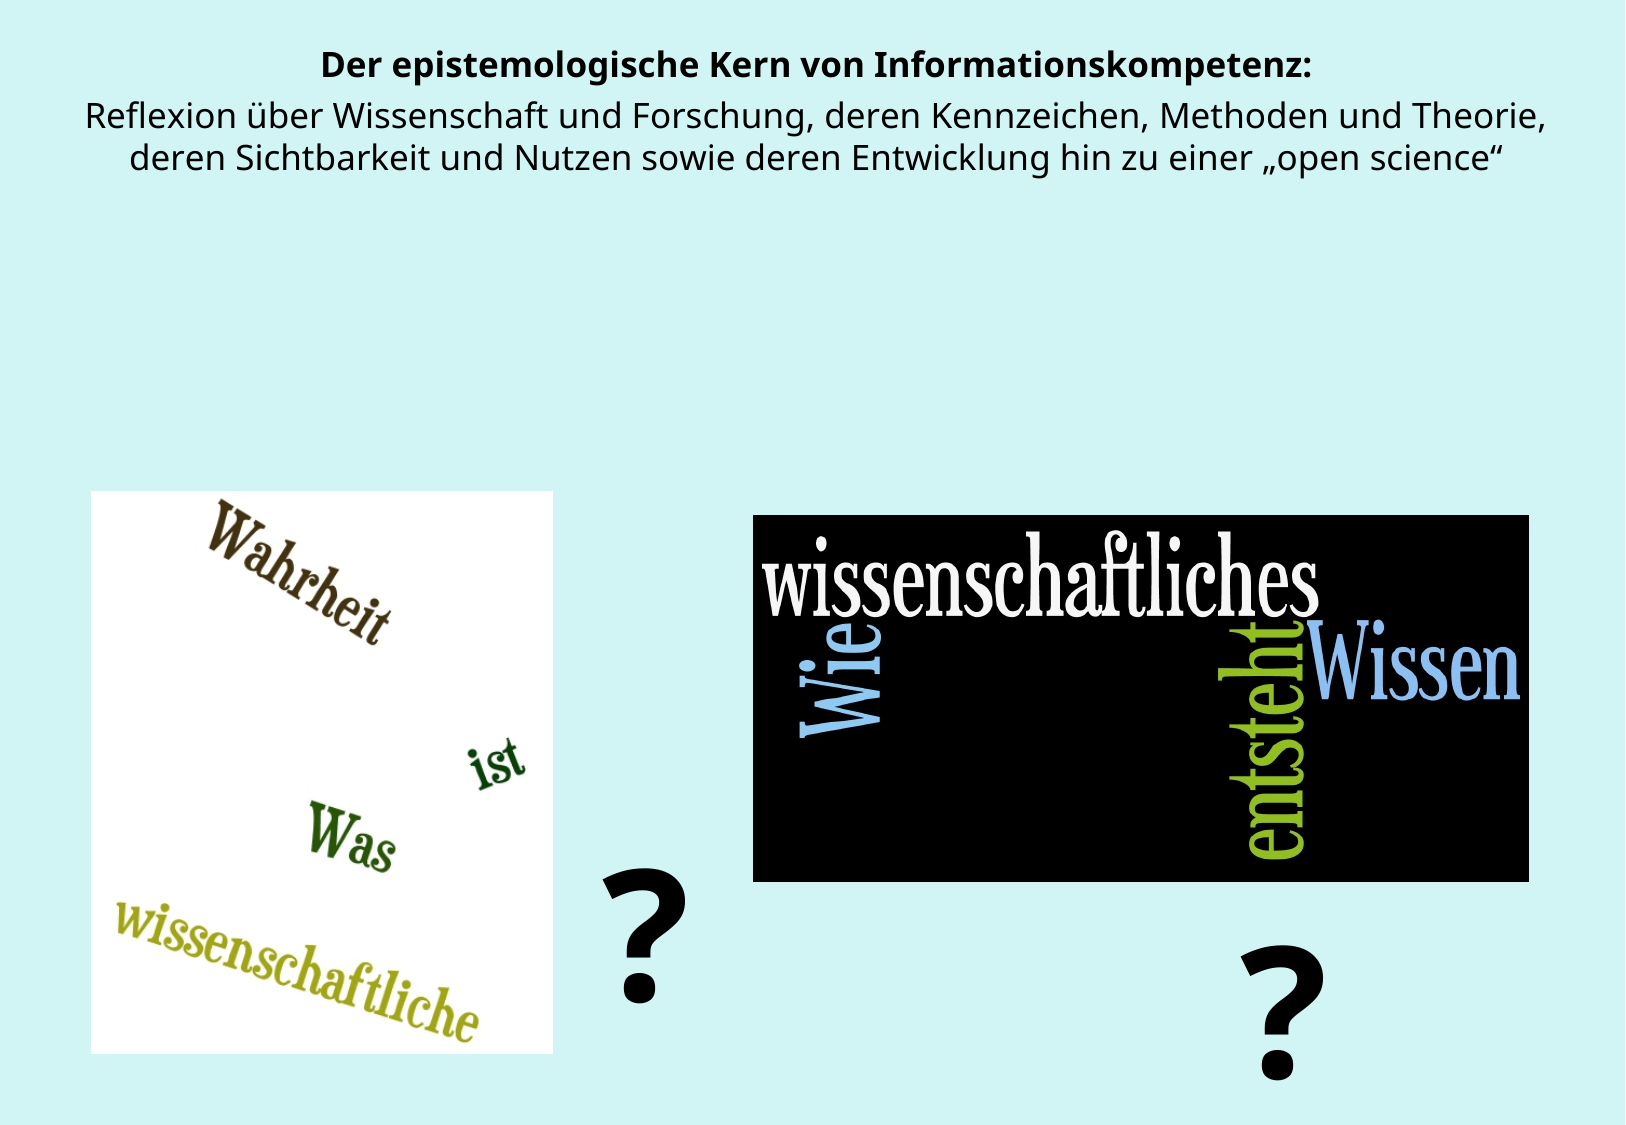

# Der epistemologische Kern von Informationskompetenz:
Reflexion über Wissenschaft und Forschung, deren Kennzeichen, Methoden und Theorie, deren Sichtbarkeit und Nutzen sowie deren Entwicklung hin zu einer „open science“
?
?